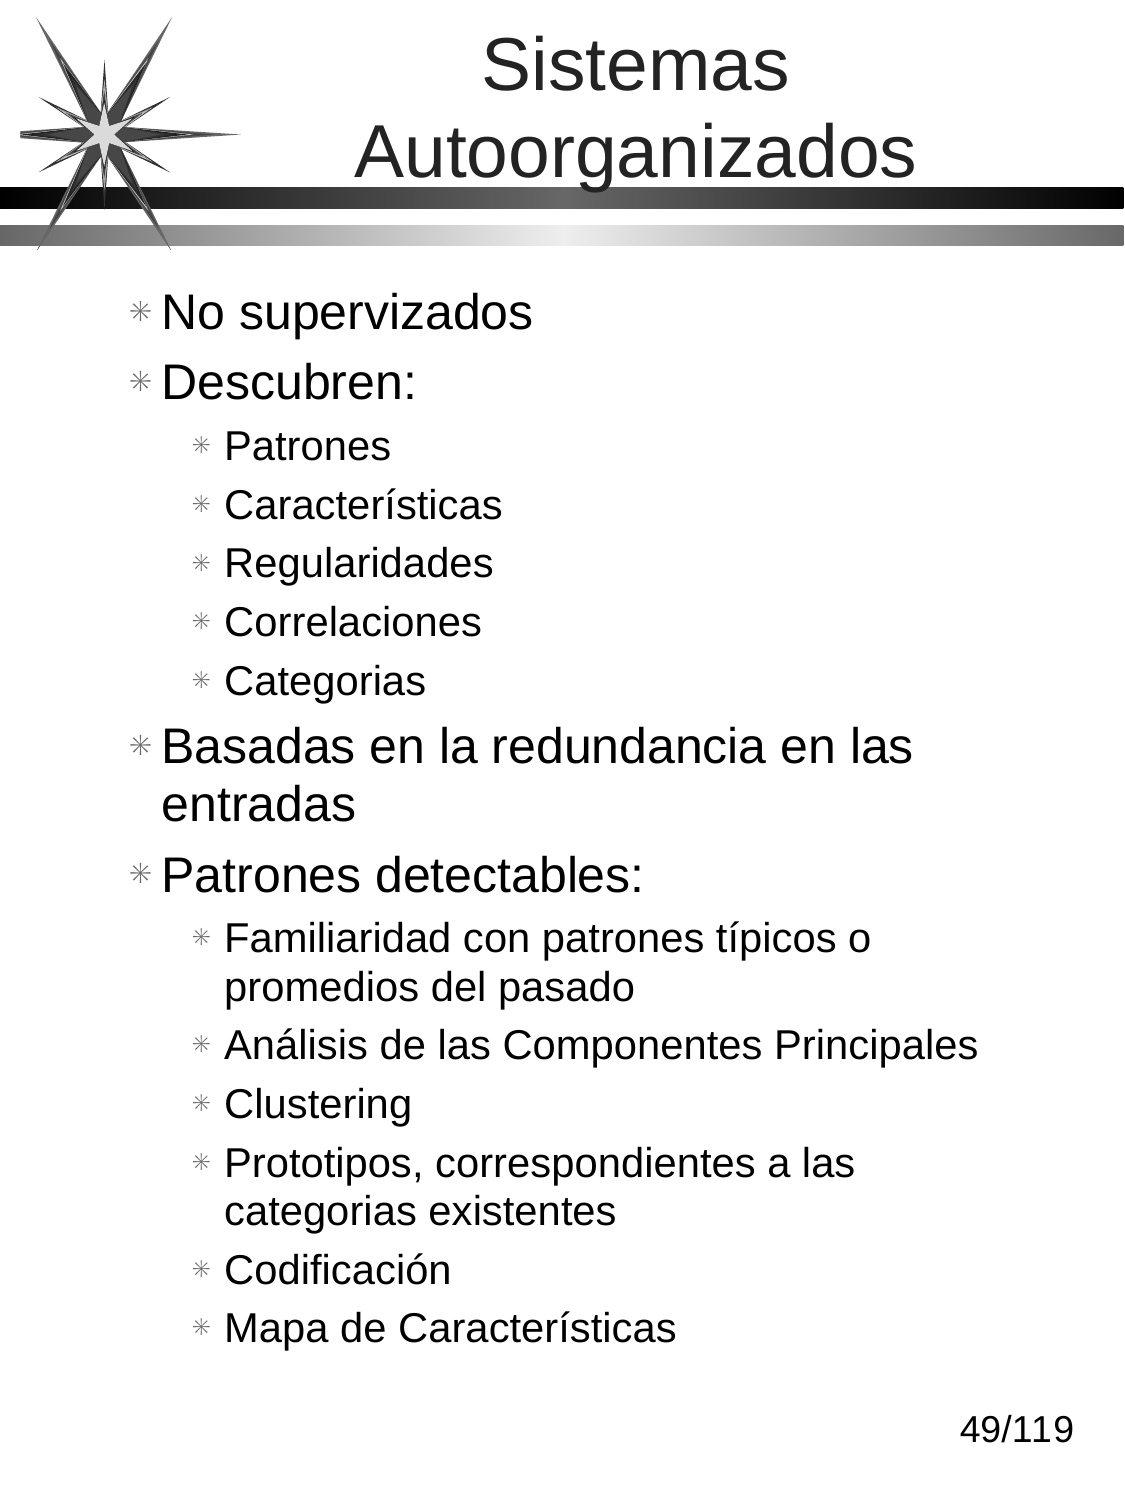

# Sistemas Autoorganizados
No supervizados
Descubren:
Patrones
Características
Regularidades
Correlaciones
Categorias
Basadas en la redundancia en las entradas
Patrones detectables:
Familiaridad con patrones típicos o promedios del pasado
Análisis de las Componentes Principales
Clustering
Prototipos, correspondientes a las categorias existentes
Codificación
Mapa de Características